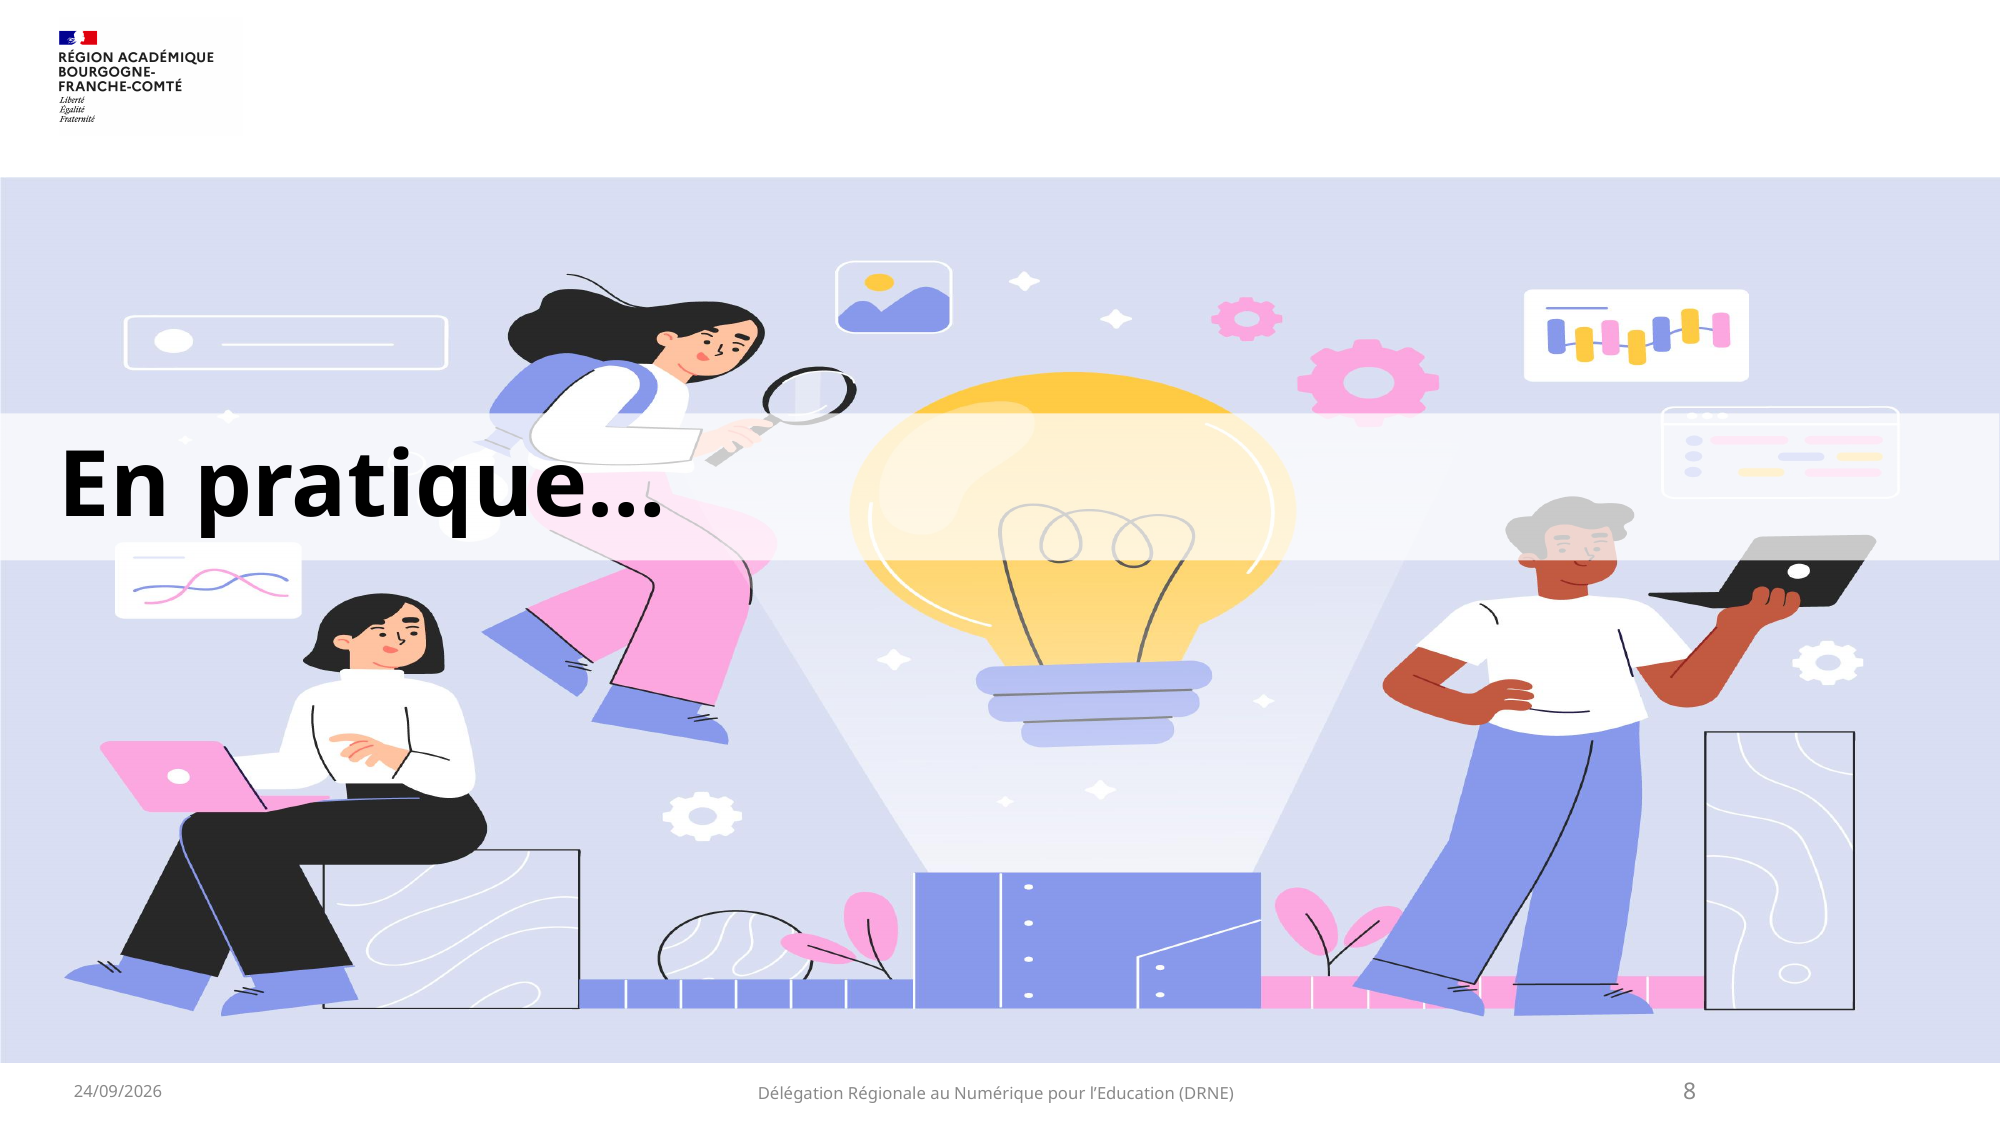

# En pratique…
Délégation Régionale au Numérique pour l’Education (DRNE)